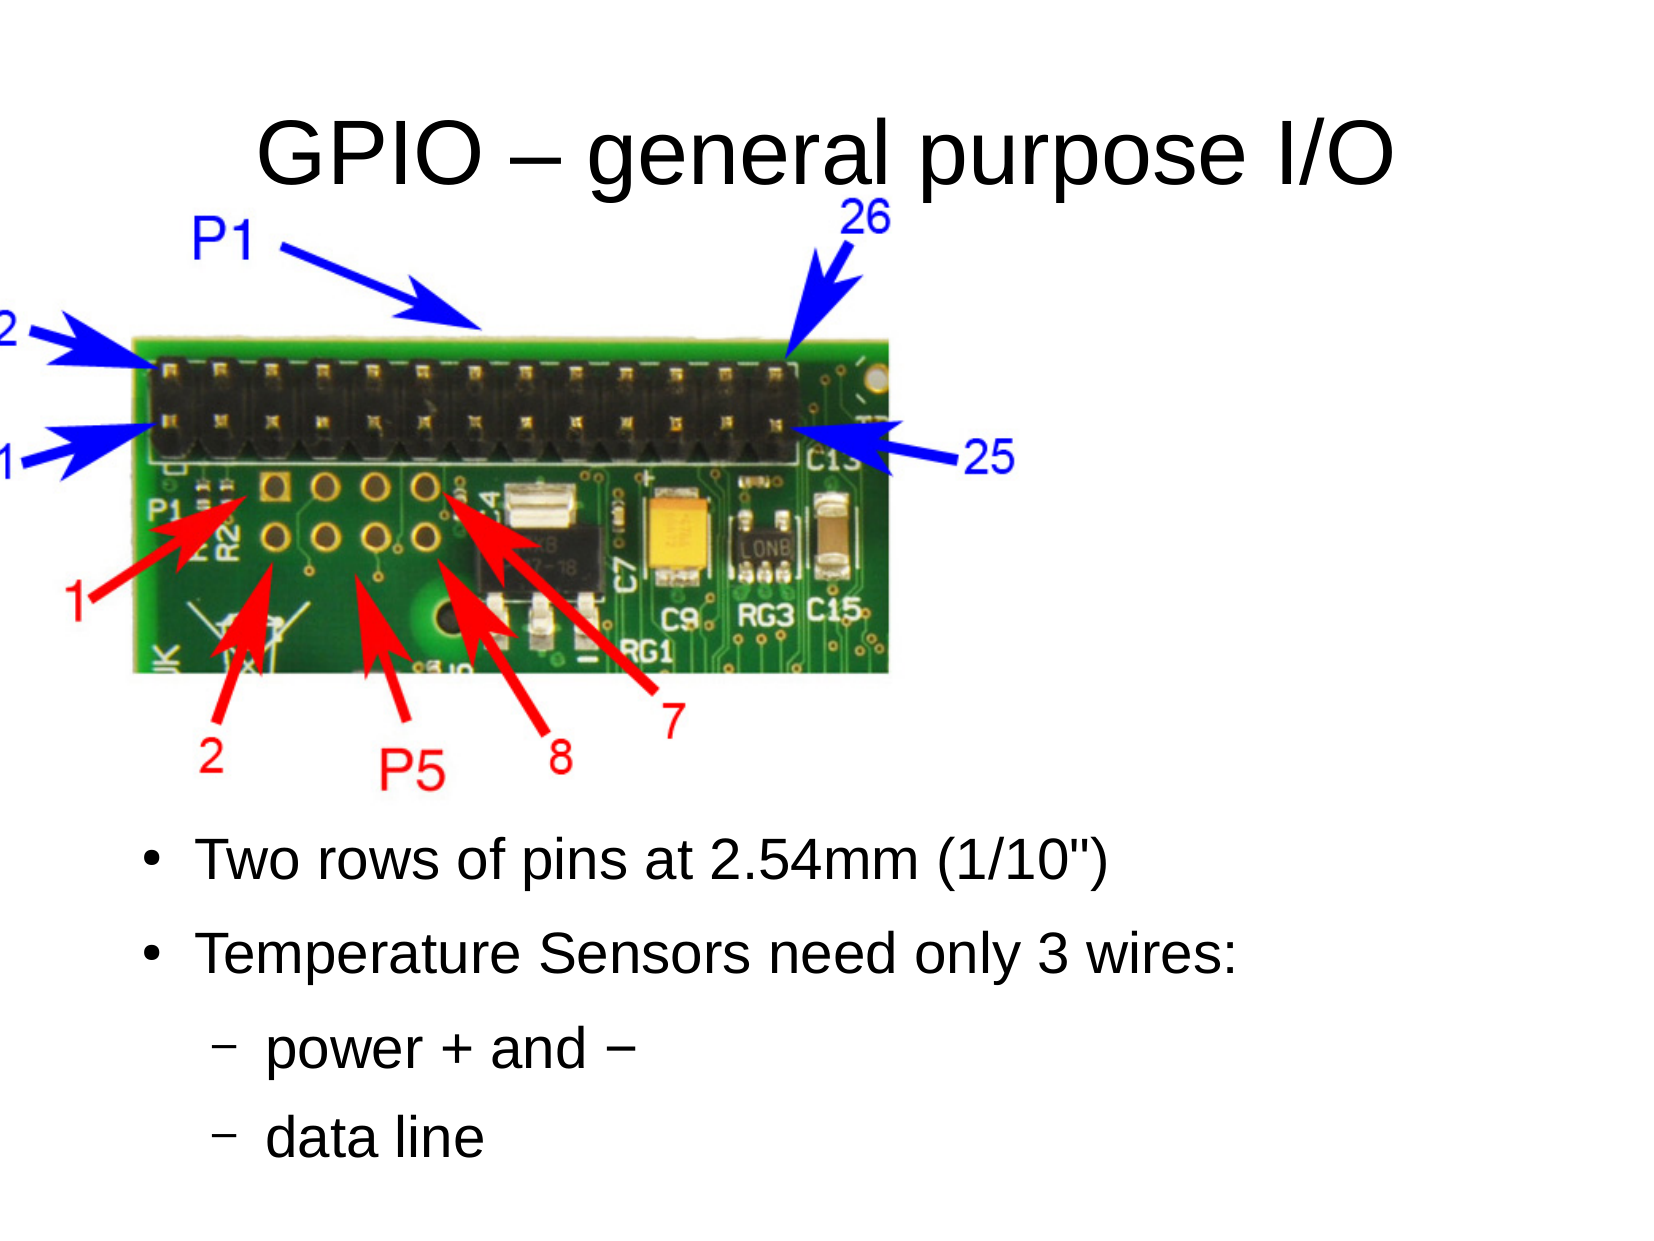

# GPIO – general purpose I/O
Two rows of pins at 2.54mm (1/10")
Temperature Sensors need only 3 wires:
power + and −
data line